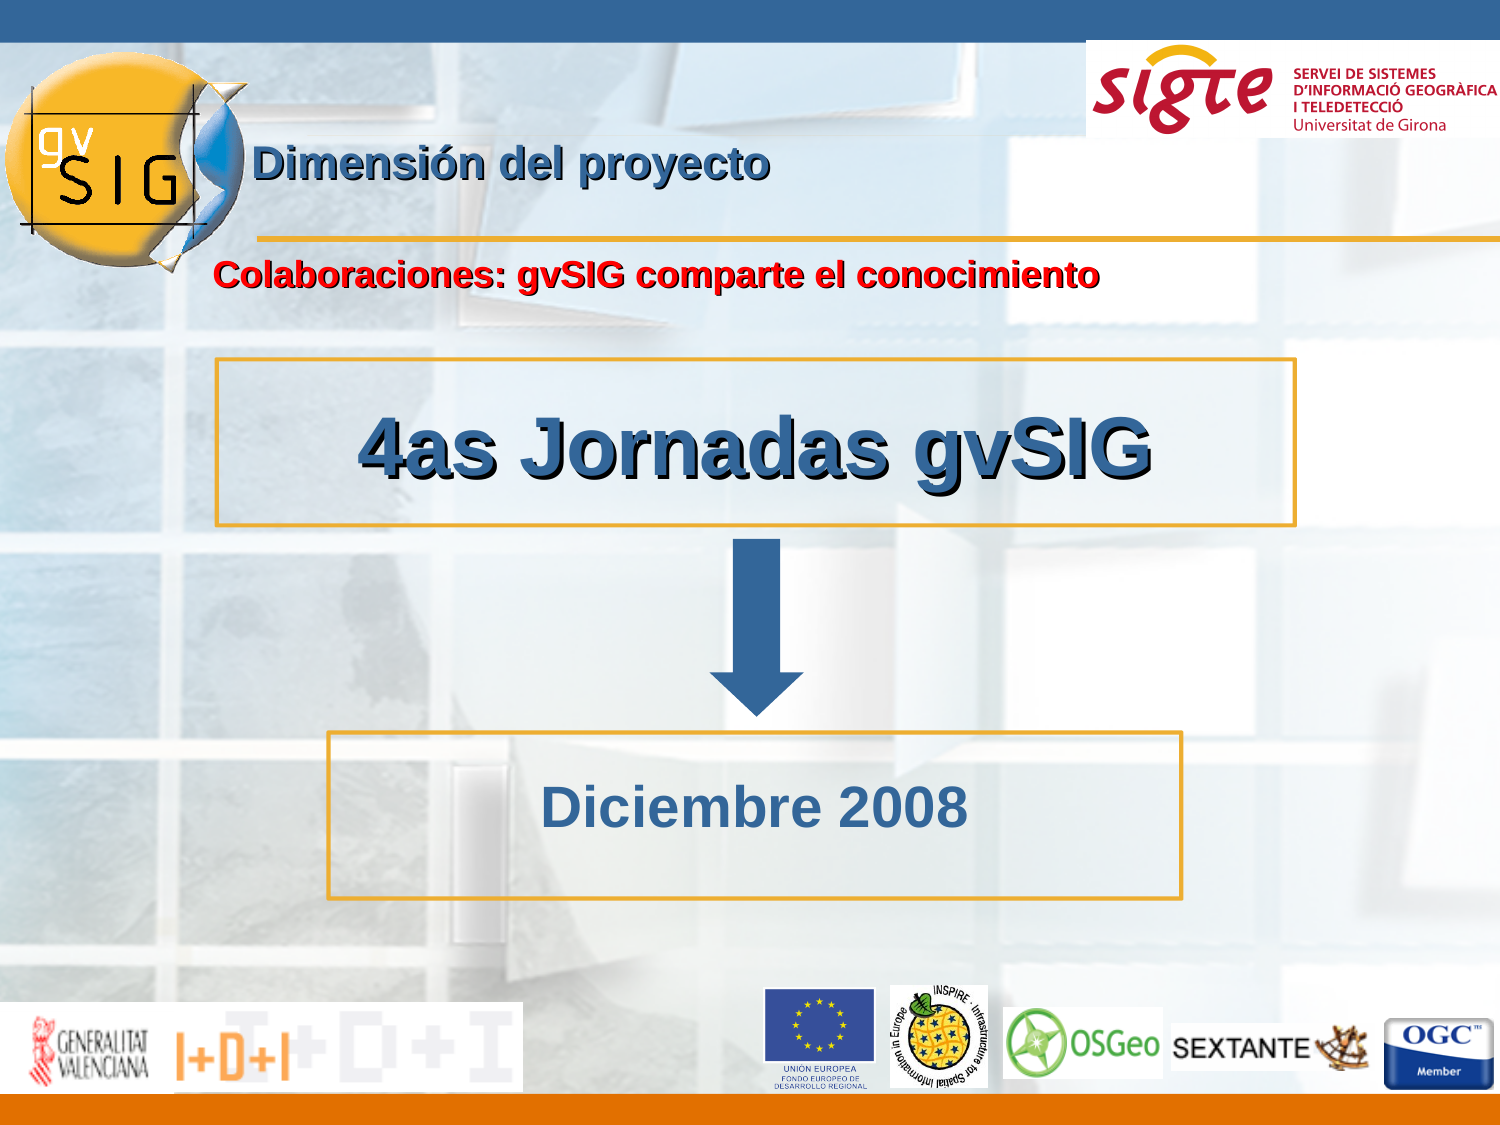

Dimensión del proyecto
Colaboraciones: gvSIG comparte el conocimiento
4as Jornadas gvSIG
Diciembre 2008